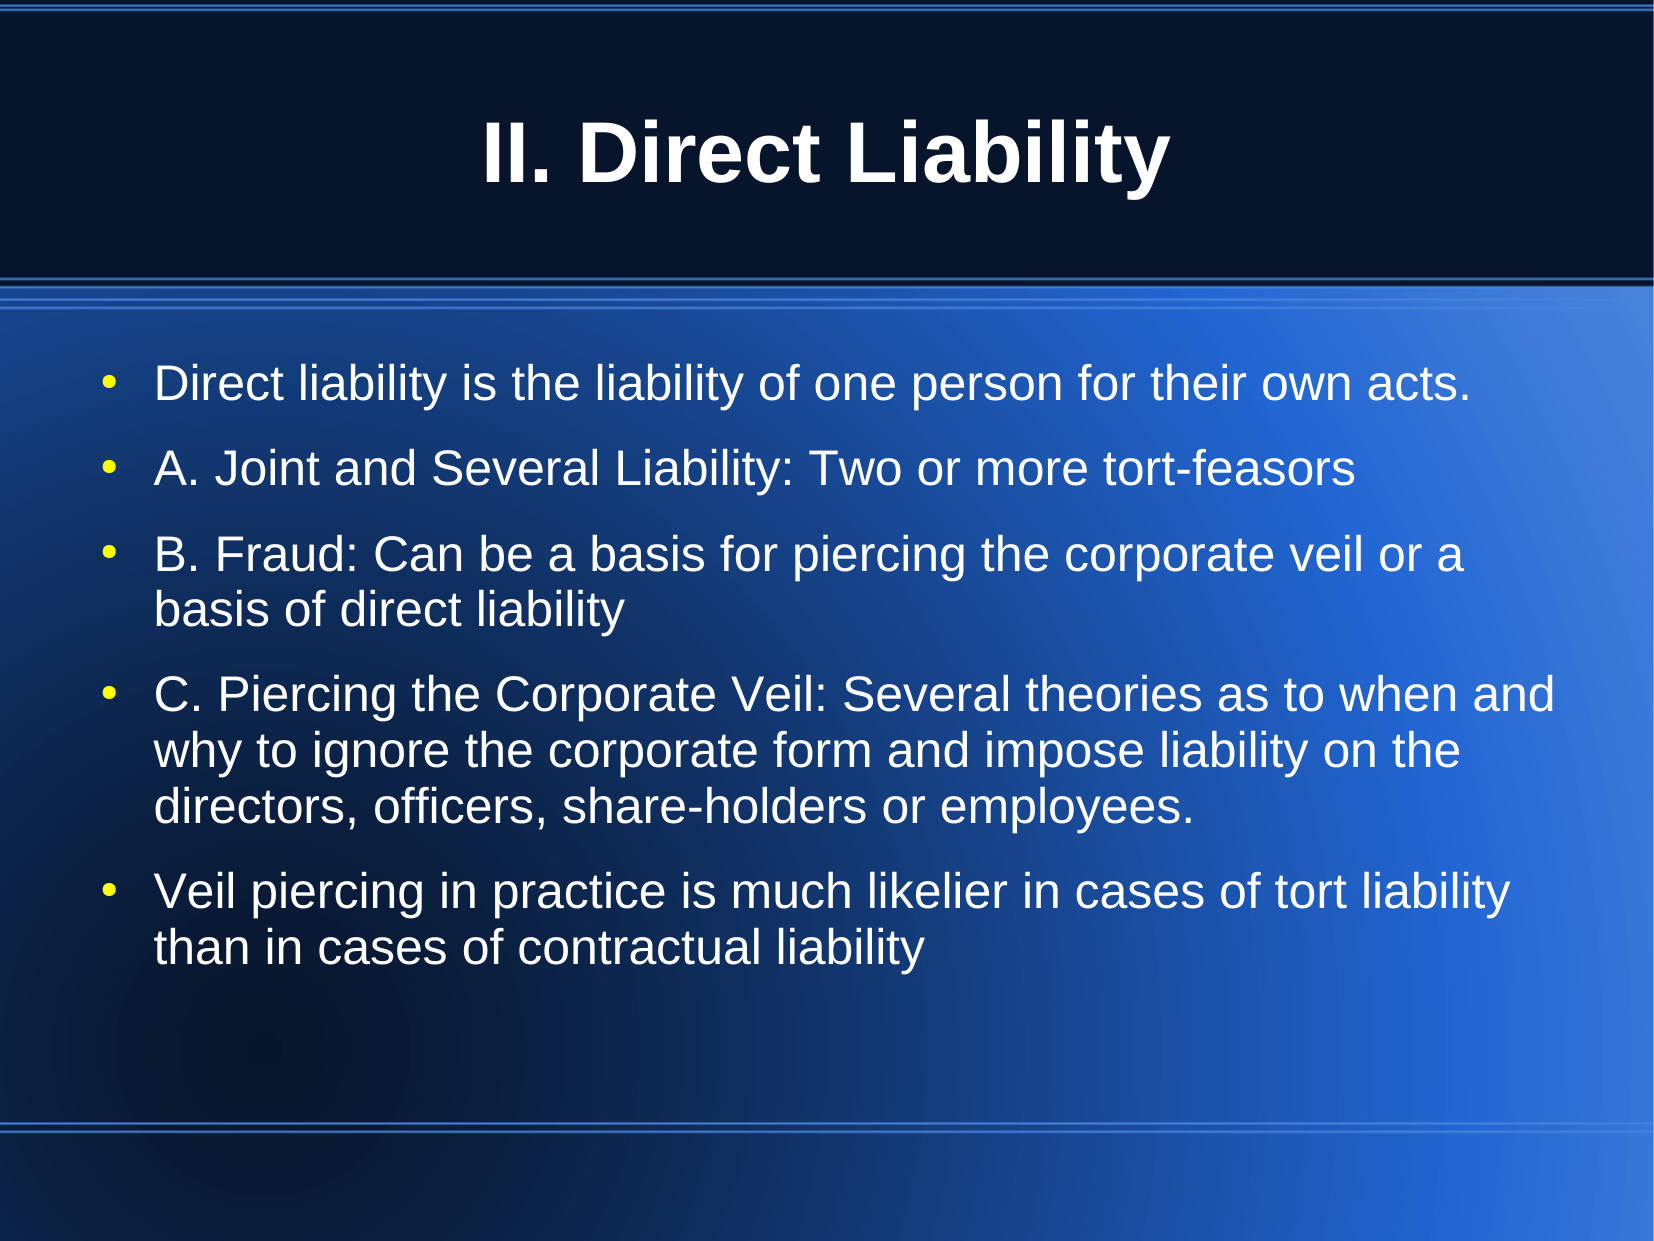

# II. Direct Liability
Direct liability is the liability of one person for their own acts.
A. Joint and Several Liability: Two or more tort-feasors
B. Fraud: Can be a basis for piercing the corporate veil or a basis of direct liability
C. Piercing the Corporate Veil: Several theories as to when and why to ignore the corporate form and impose liability on the directors, officers, share-holders or employees.
Veil piercing in practice is much likelier in cases of tort liability than in cases of contractual liability